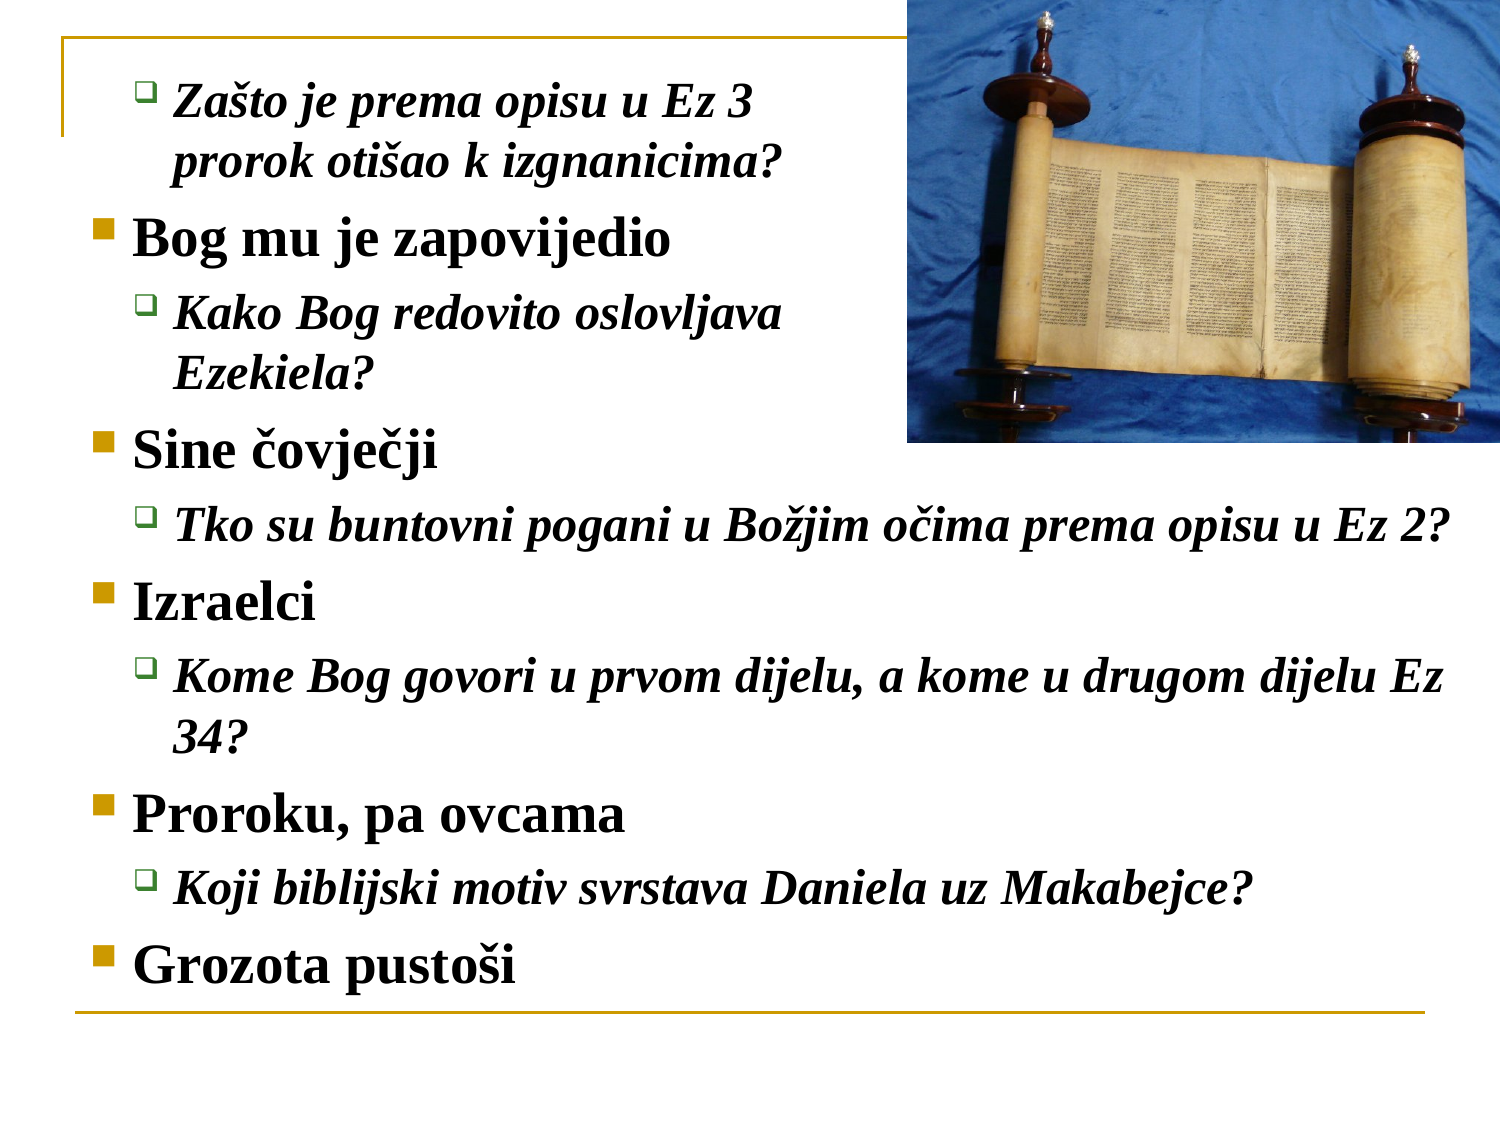

# Zašto je prema opisu u Ez 3 prorok otišao k izgnanicima?
Bog mu je zapovijedio
Kako Bog redovito oslovljava
Ezekiela?
Sine čovječji
Tko su buntovni pogani u Božjim očima prema opisu u Ez 2?
Izraelci
Kome Bog govori u prvom dijelu, a kome u drugom dijelu Ez 34?
Proroku, pa ovcama
Koji biblijski motiv svrstava Daniela uz Makabejce?
Grozota pustoši